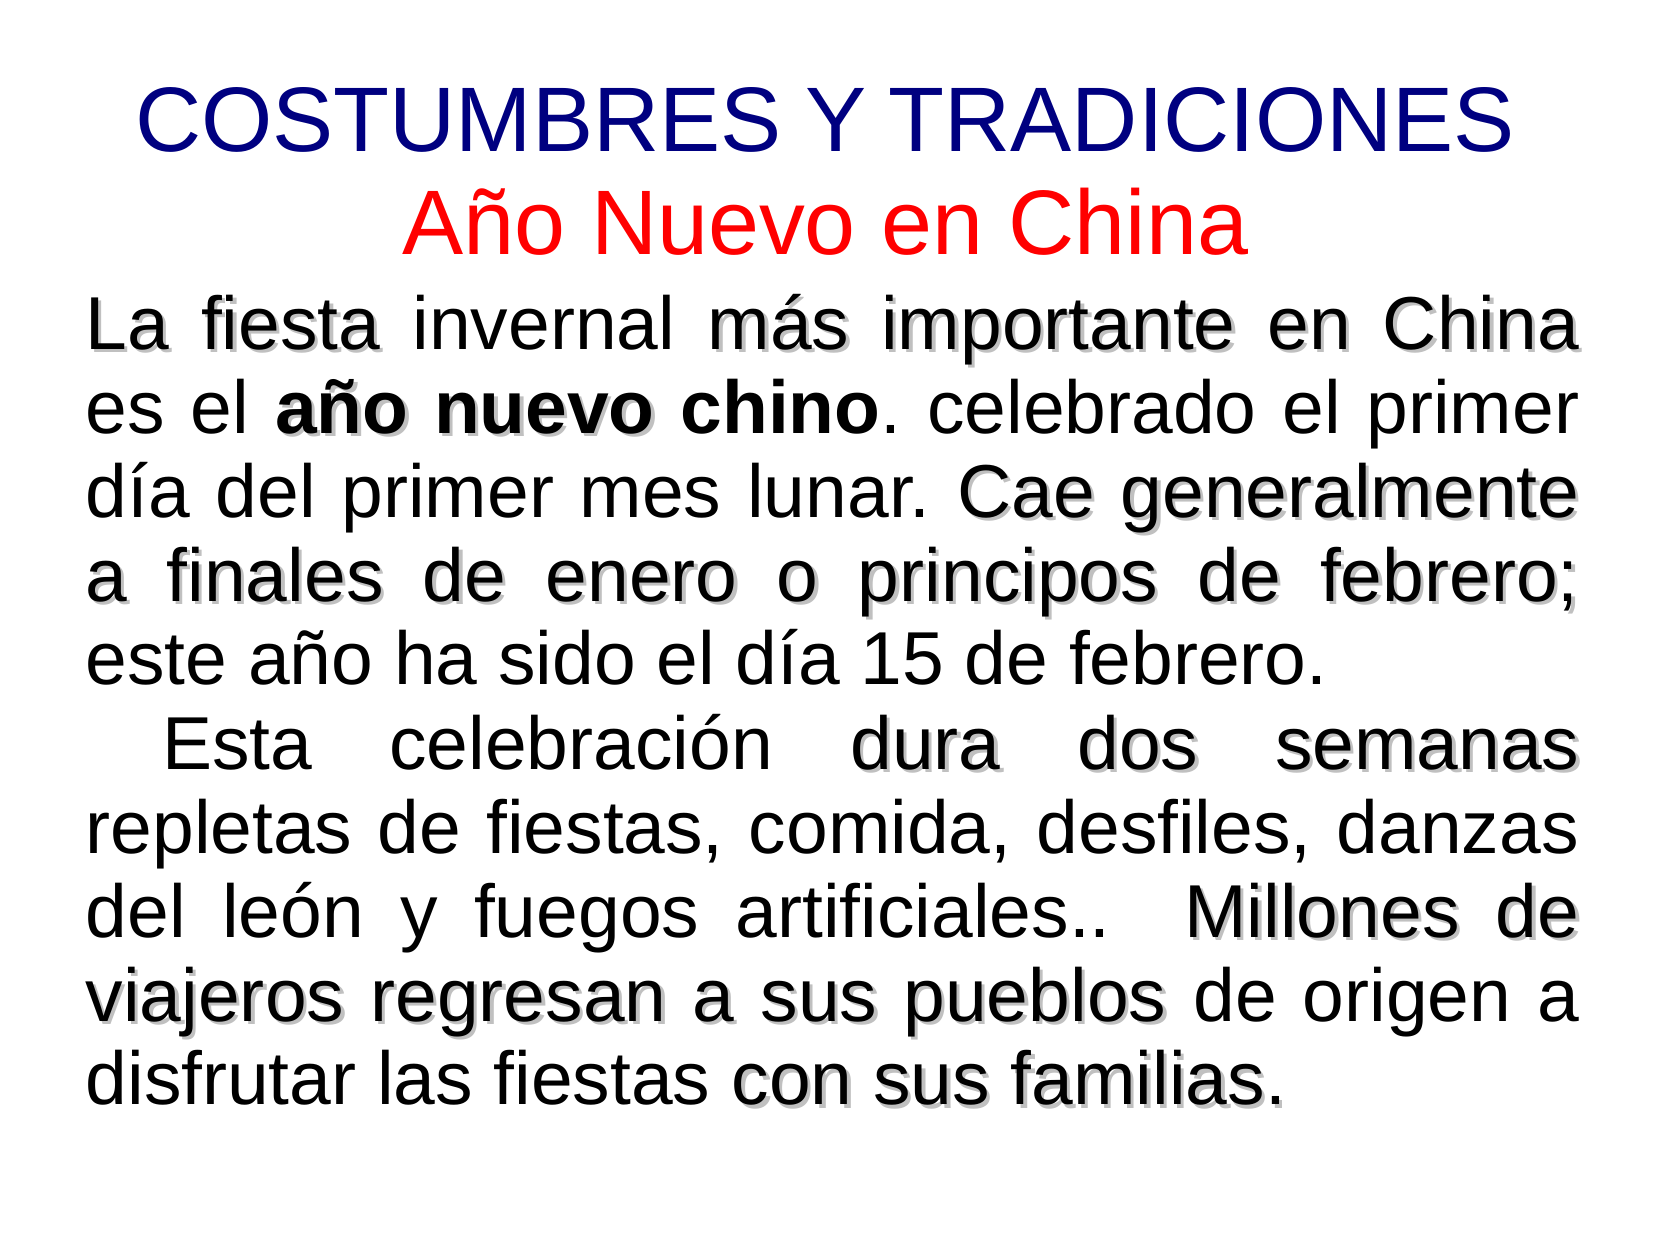

COSTUMBRES Y TRADICIONES
Año Nuevo en China
La fiesta invernal más importante en China es el año nuevo chino. celebrado el primer día del primer mes lunar. Cae generalmente a finales de enero o principos de febrero; este año ha sido el día 15 de febrero.
 Esta celebración dura dos semanas repletas de fiestas, comida, desfiles, danzas del león y fuegos artificiales.. Millones de viajeros regresan a sus pueblos de origen a disfrutar las fiestas con sus familias.